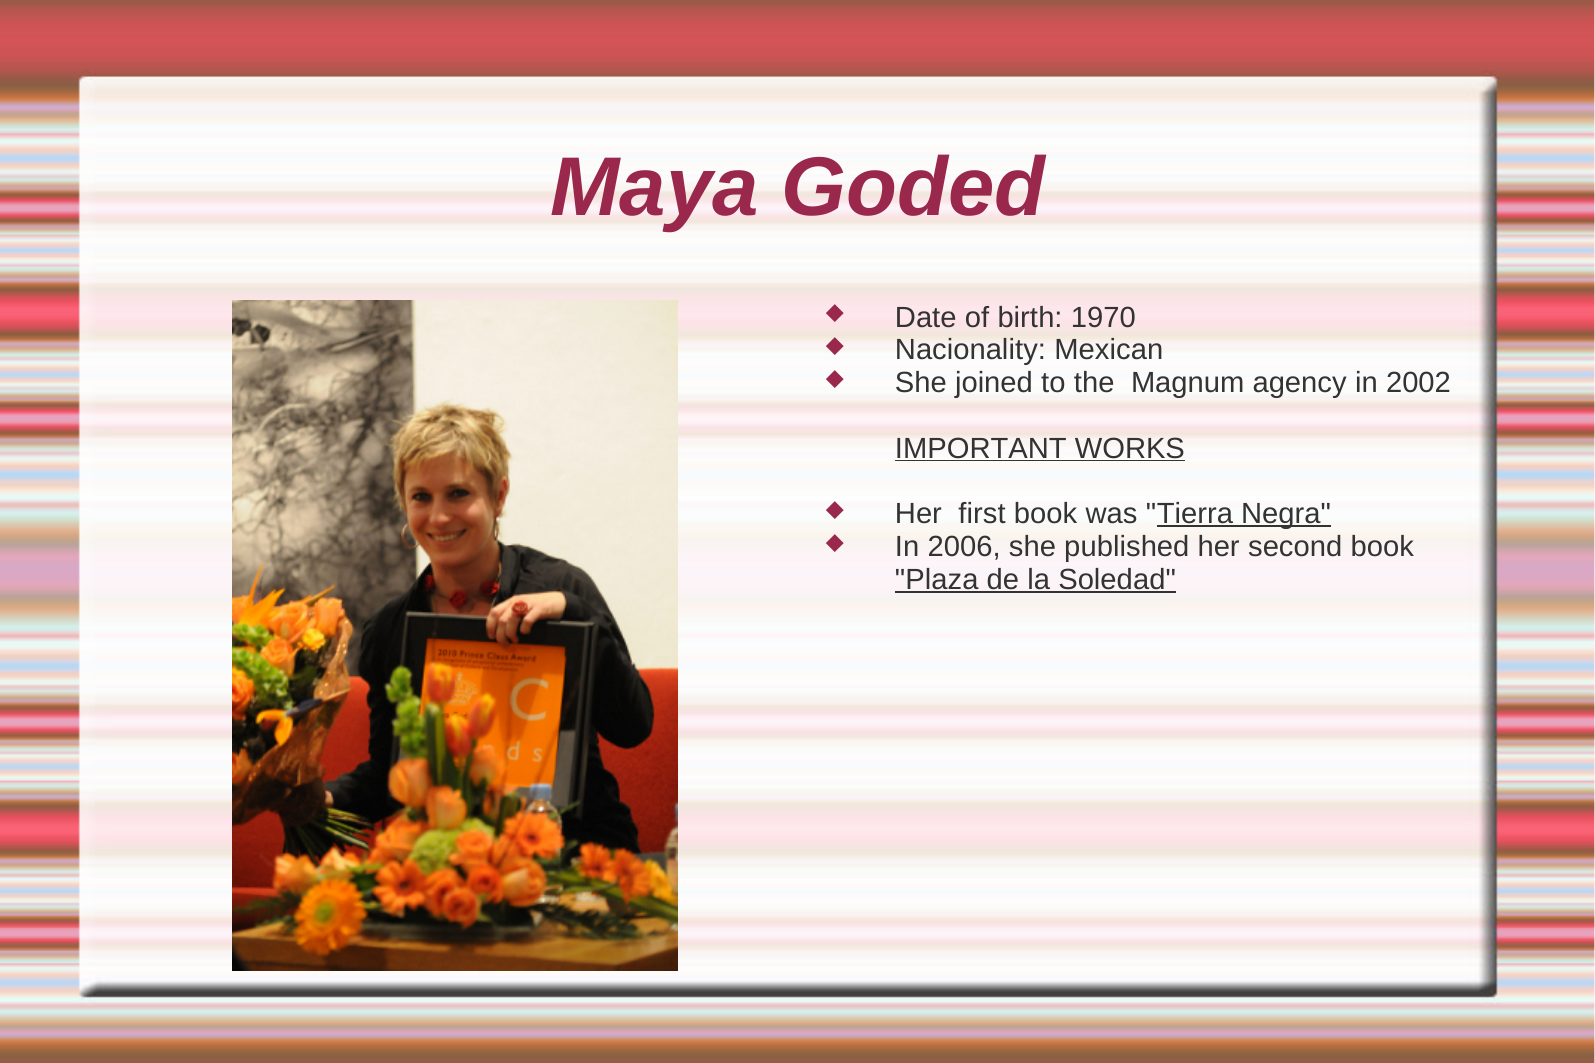

# Maya Goded
Date of birth: 1970
Nacionality: Mexican
She joined to the Magnum agency in 2002
IMPORTANT WORKS
Her first book was "Tierra Negra"
In 2006, she published her second book "Plaza de la Soledad"